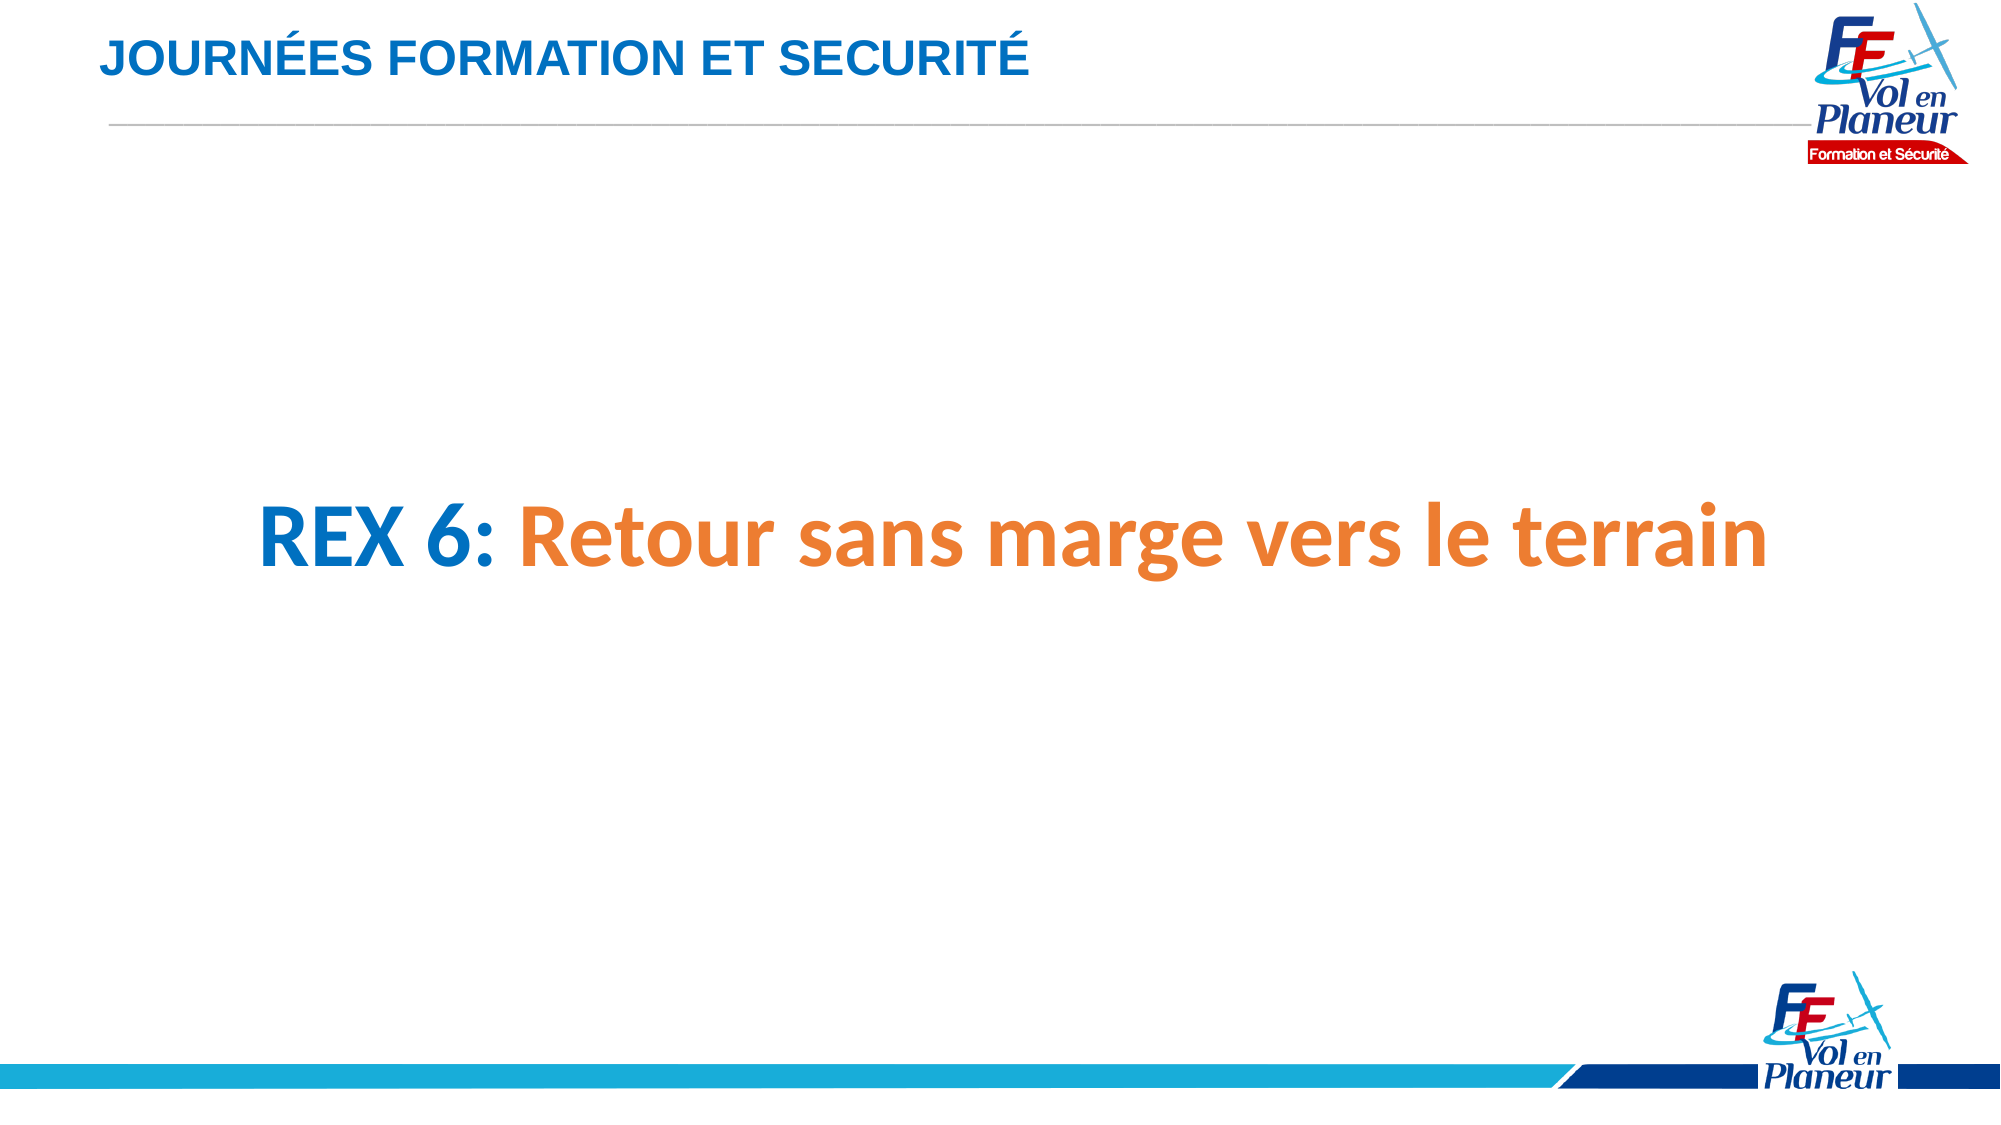

# JOURNÉES FORMATION ET SECURITÉ
REX 6: Retour sans marge vers le terrain